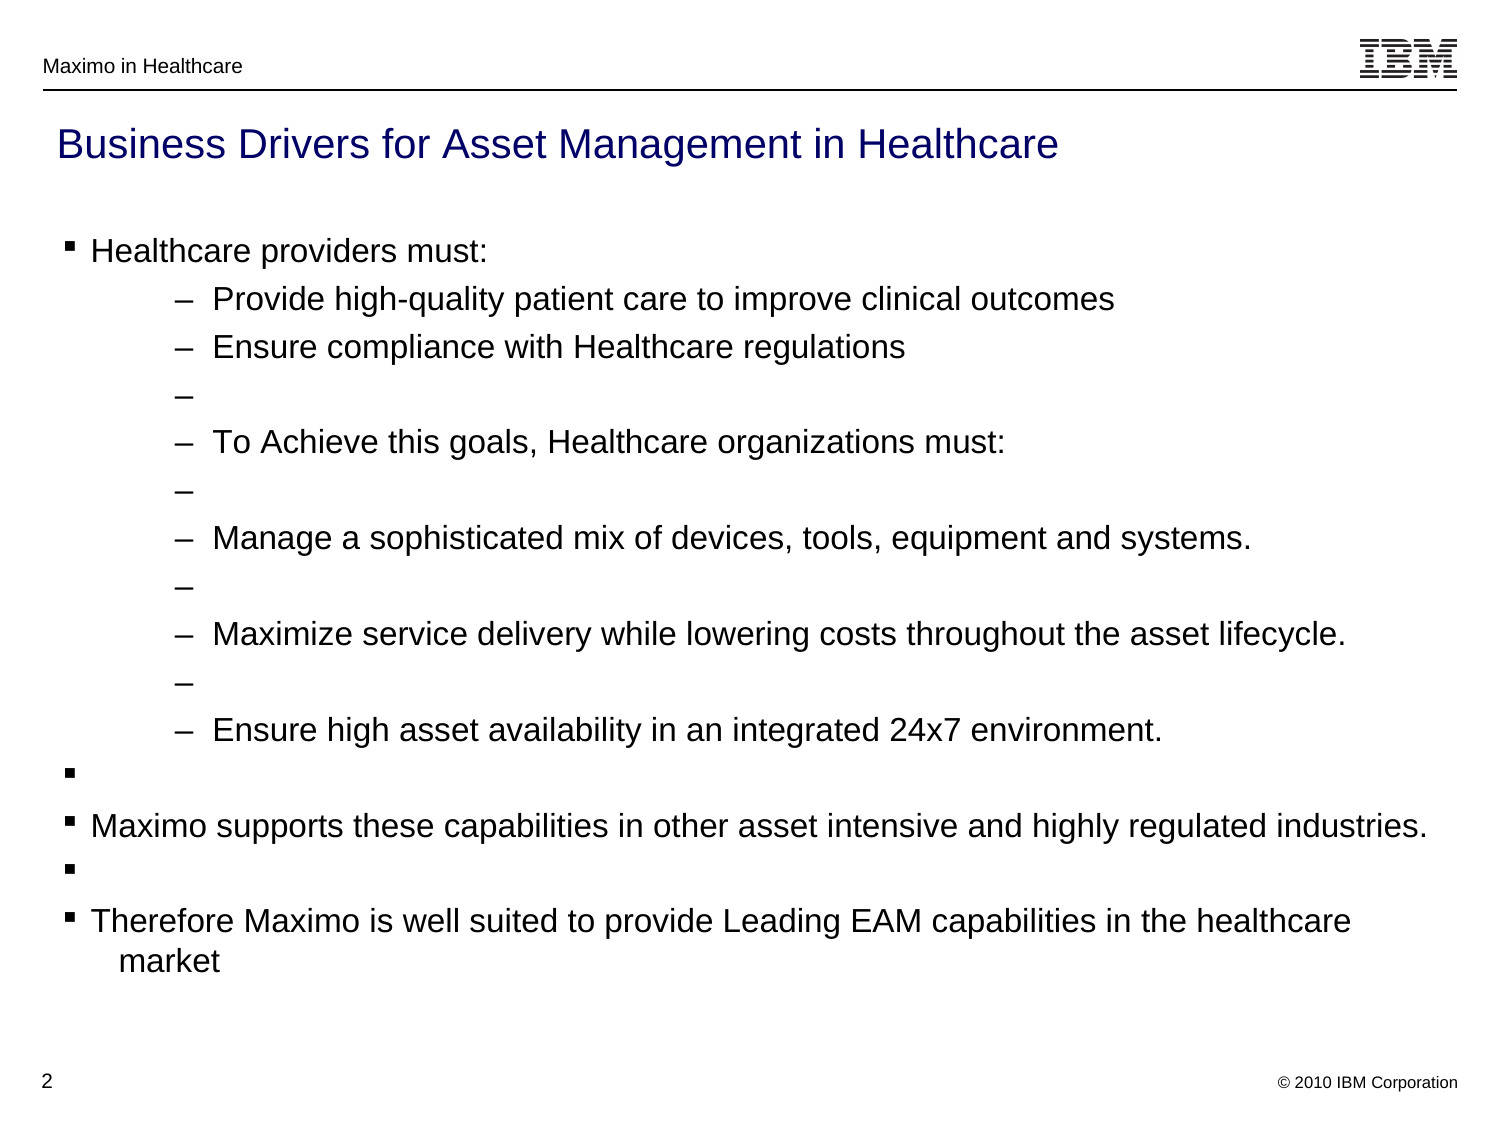

# Business Drivers for Asset Management in Healthcare
Healthcare providers must:
Provide high-quality patient care to improve clinical outcomes
Ensure compliance with Healthcare regulations
To Achieve this goals, Healthcare organizations must:
Manage a sophisticated mix of devices, tools, equipment and systems.
Maximize service delivery while lowering costs throughout the asset lifecycle.
Ensure high asset availability in an integrated 24x7 environment.
Maximo supports these capabilities in other asset intensive and highly regulated industries.
Therefore Maximo is well suited to provide Leading EAM capabilities in the healthcare market